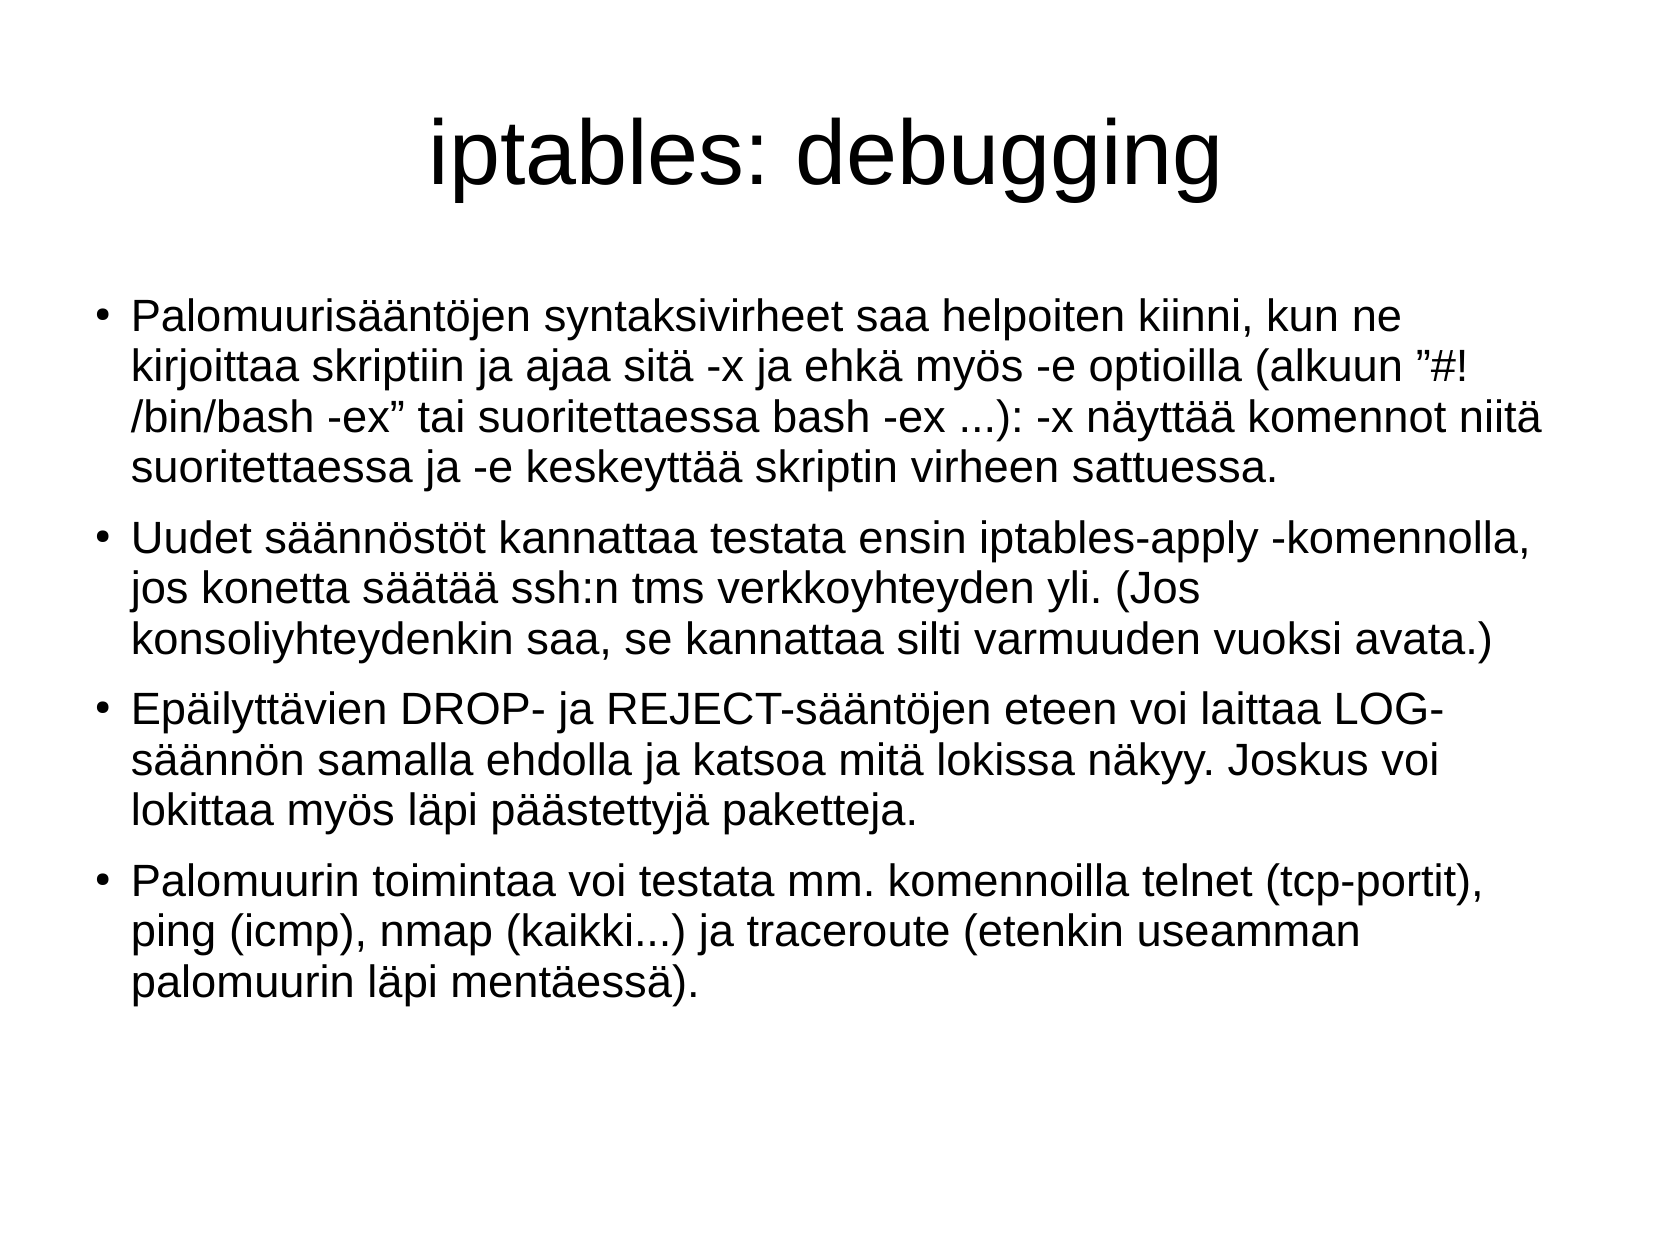

# iptables: debugging
Palomuurisääntöjen syntaksivirheet saa helpoiten kiinni, kun ne kirjoittaa skriptiin ja ajaa sitä -x ja ehkä myös -e optioilla (alkuun ”#! /bin/bash -ex” tai suoritettaessa bash -ex ...): -x näyttää komennot niitä suoritettaessa ja -e keskeyttää skriptin virheen sattuessa.
Uudet säännöstöt kannattaa testata ensin iptables-apply -komennolla, jos konetta säätää ssh:n tms verkkoyhteyden yli. (Jos konsoliyhteydenkin saa, se kannattaa silti varmuuden vuoksi avata.)
Epäilyttävien DROP- ja REJECT-sääntöjen eteen voi laittaa LOG-säännön samalla ehdolla ja katsoa mitä lokissa näkyy. Joskus voi lokittaa myös läpi päästettyjä paketteja.
Palomuurin toimintaa voi testata mm. komennoilla telnet (tcp-portit), ping (icmp), nmap (kaikki...) ja traceroute (etenkin useamman palomuurin läpi mentäessä).